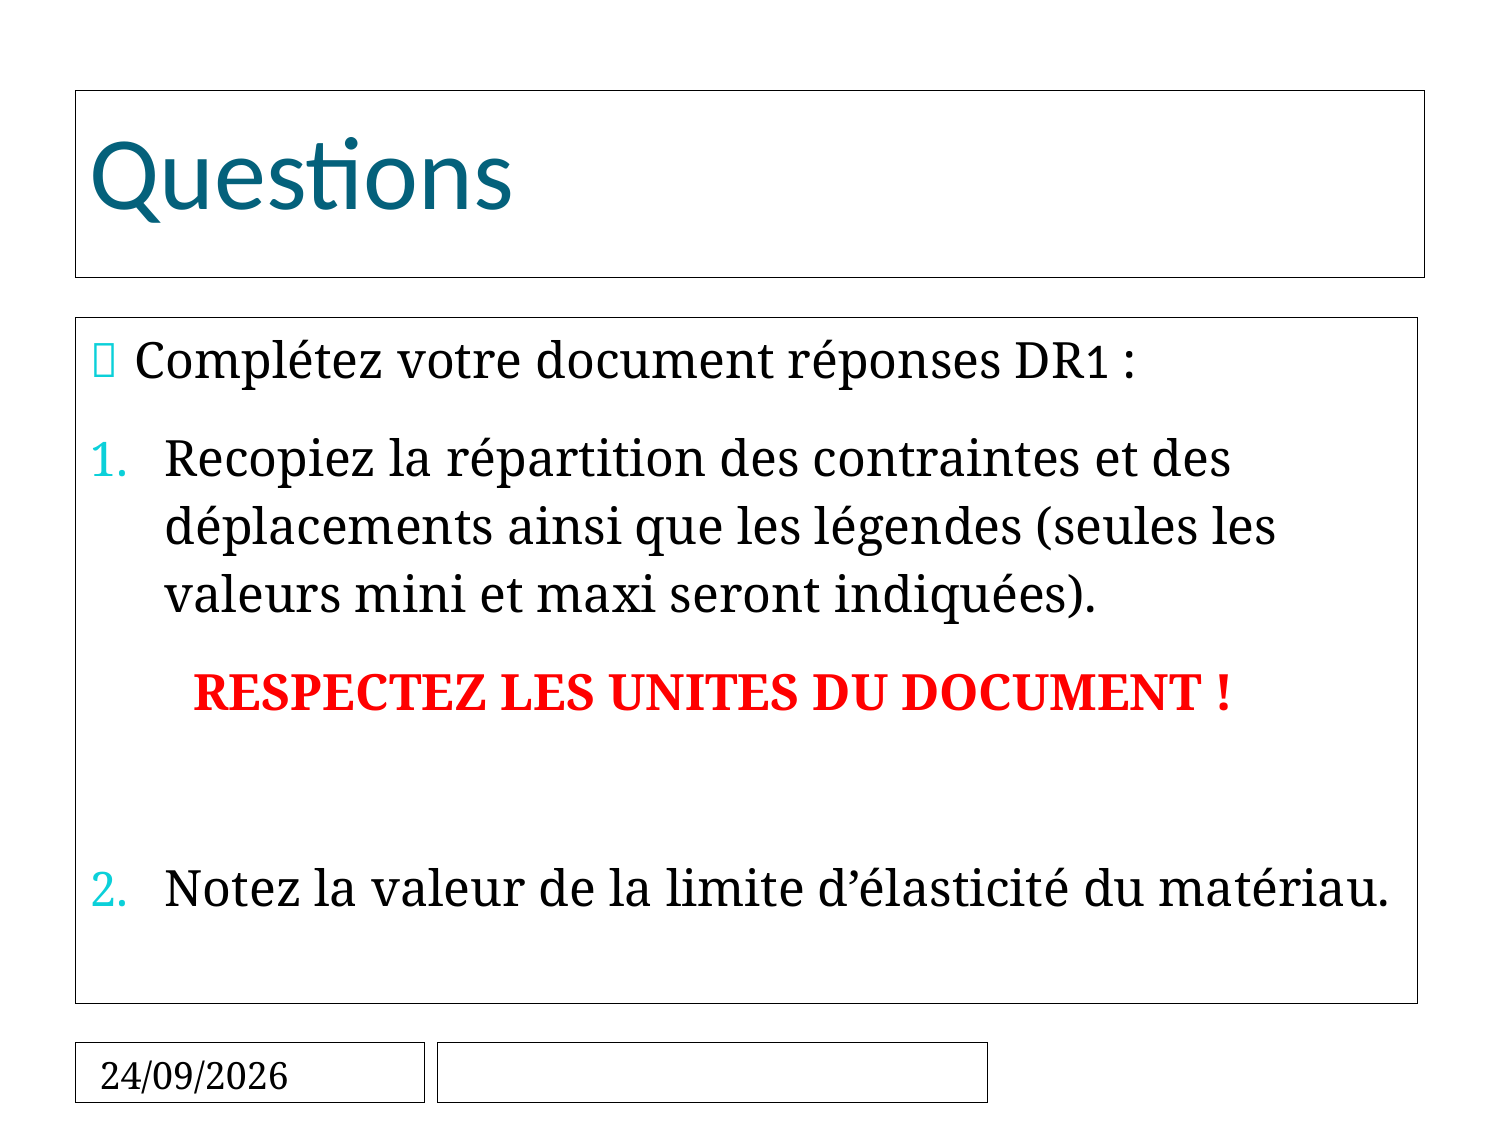

# Questions
Complétez votre document réponses DR1 :
Recopiez la répartition des contraintes et des déplacements ainsi que les légendes (seules les valeurs mini et maxi seront indiquées).
 RESPECTEZ LES UNITES DU DOCUMENT !
Notez la valeur de la limite d’élasticité du matériau.